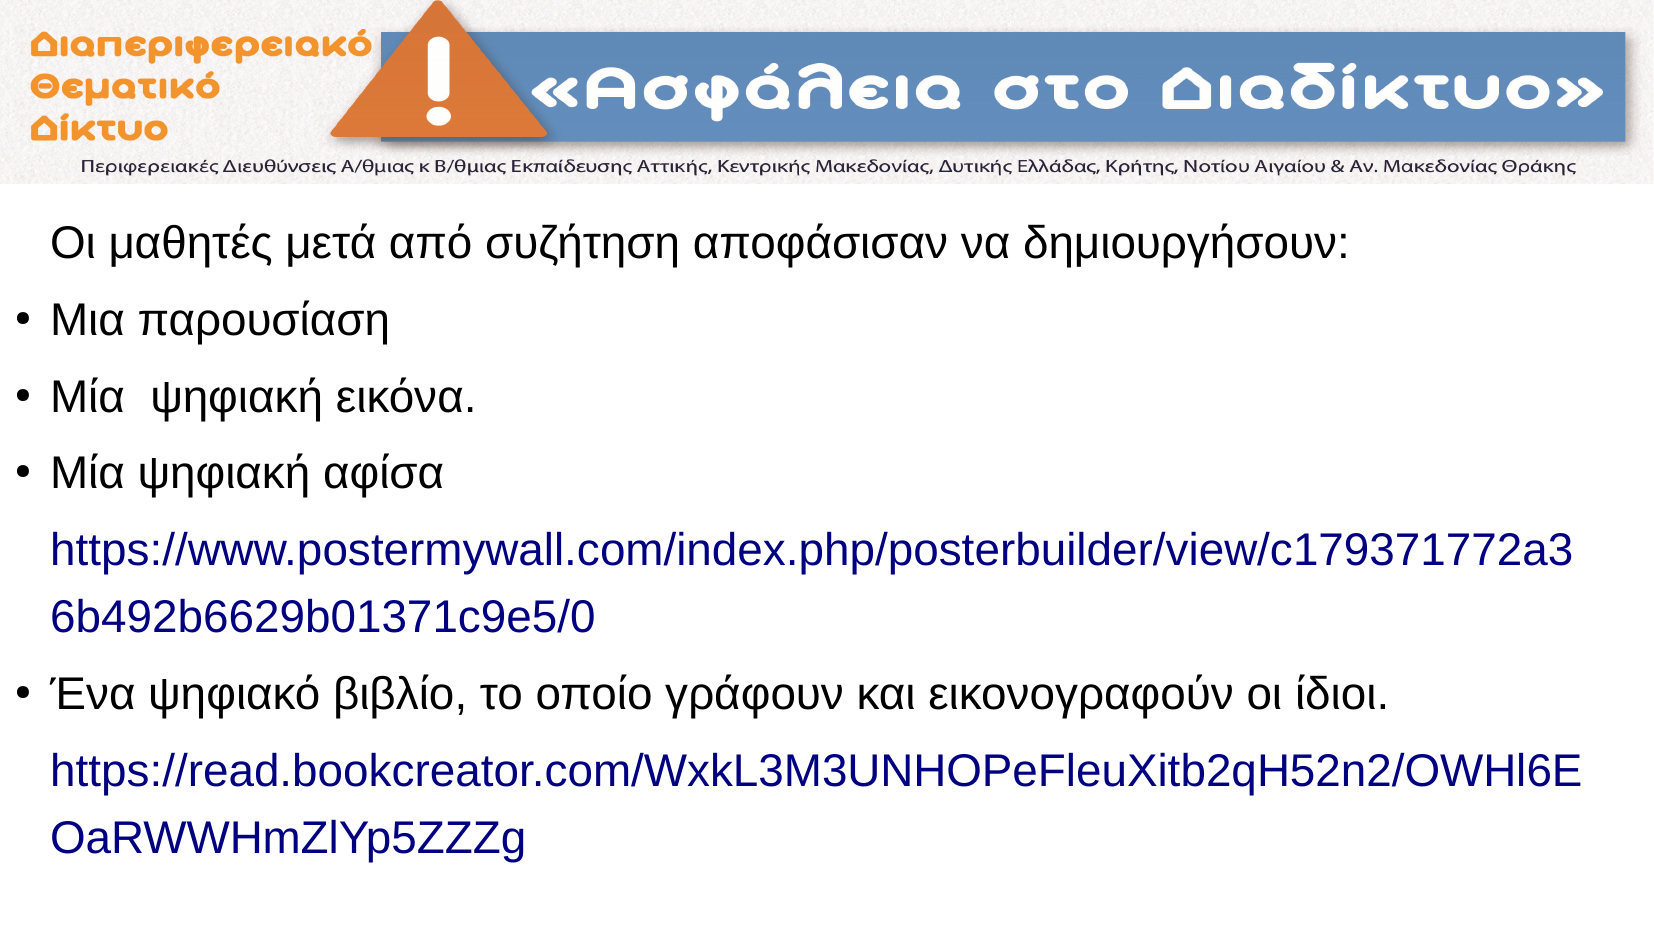

Οι μαθητές μετά από συζήτηση αποφάσισαν να δημιουργήσουν:
Μια παρουσίαση
Μία ψηφιακή εικόνα.
Μία ψηφιακή αφίσα
https://www.postermywall.com/index.php/posterbuilder/view/c179371772a36b492b6629b01371c9e5/0
Ένα ψηφιακό βιβλίο, το οποίο γράφουν και εικονογραφούν οι ίδιοι.
https://read.bookcreator.com/WxkL3M3UNHOPeFleuXitb2qH52n2/OWHl6EOaRWWHmZlYp5ZZZg